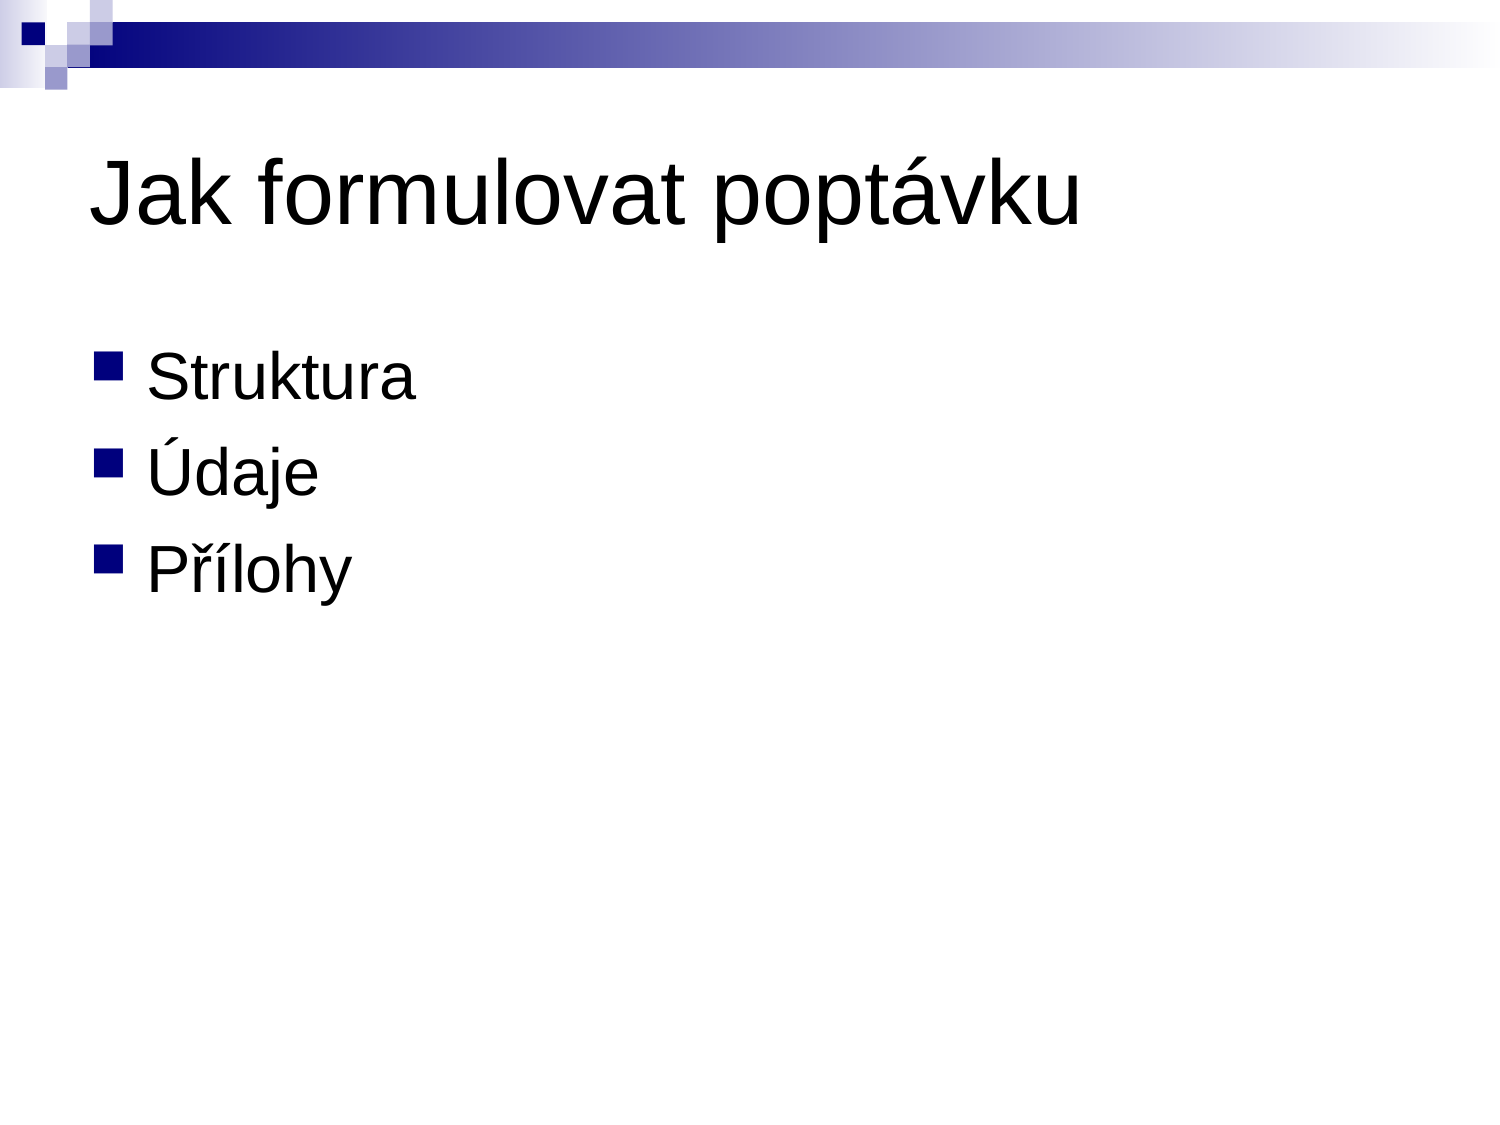

# Jak formulovat poptávku
Struktura
Údaje
Přílohy